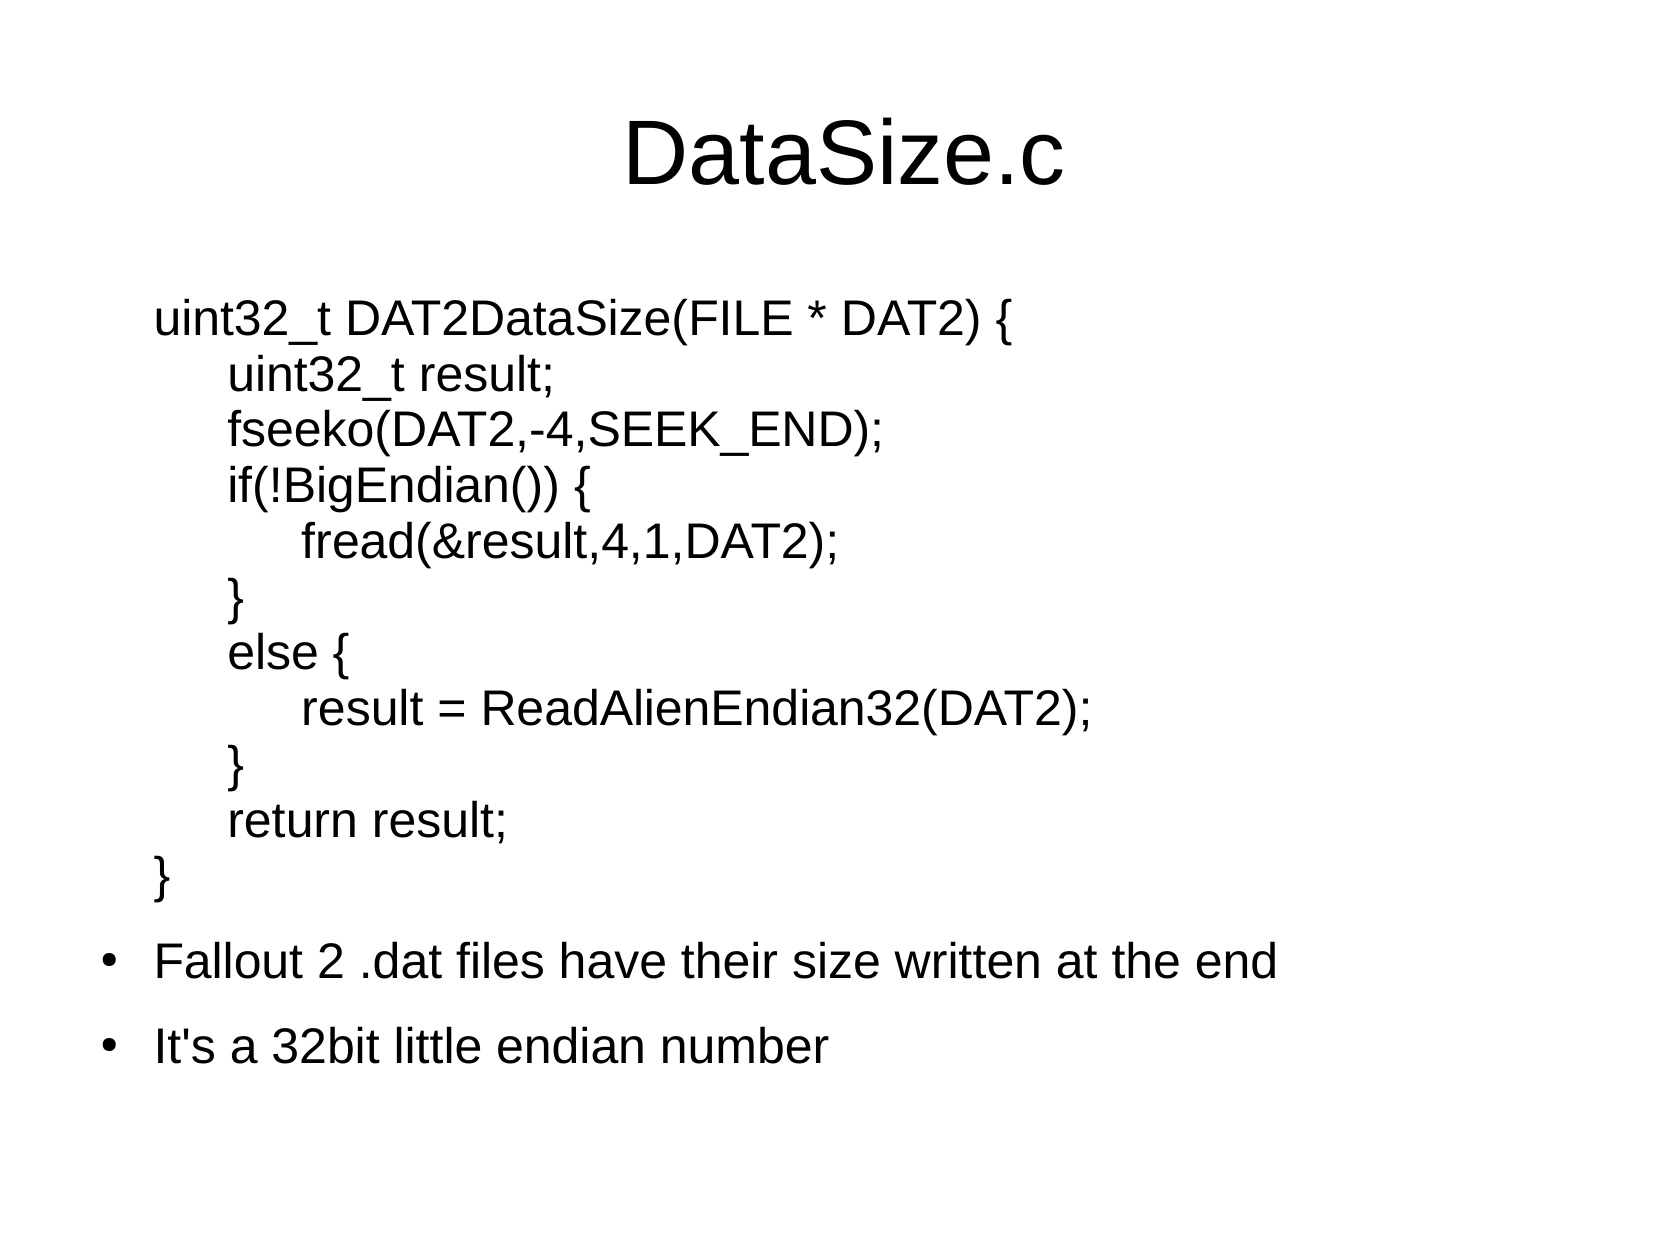

# DataSize.c
uint32_t DAT2DataSize(FILE * DAT2) {
	uint32_t result;
	fseeko(DAT2,-4,SEEK_END);
	if(!BigEndian()) {
		fread(&result,4,1,DAT2);
	}
	else {
		result = ReadAlienEndian32(DAT2);
	}
	return result;
}
Fallout 2 .dat files have their size written at the end
It's a 32bit little endian number